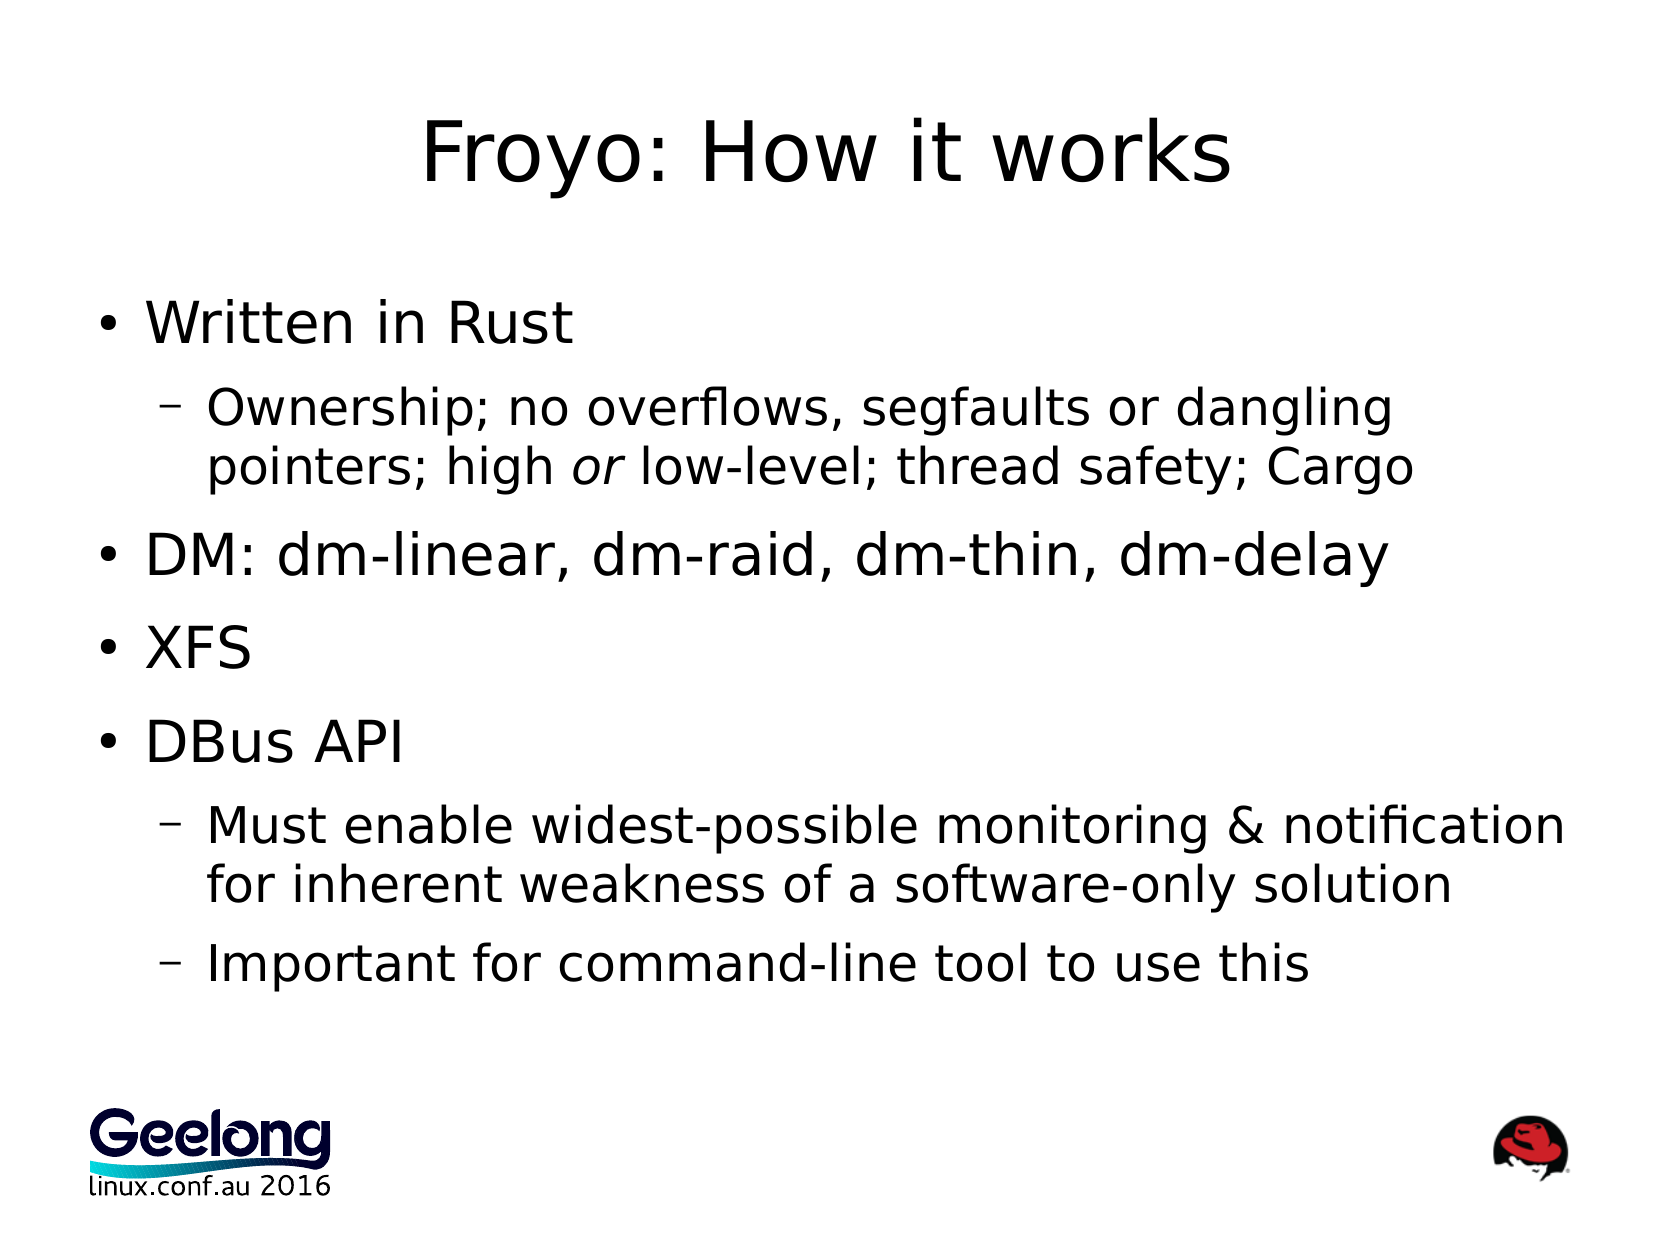

# Froyo: How it works
Written in Rust
Ownership; no overflows, segfaults or dangling pointers; high or low-level; thread safety; Cargo
DM: dm-linear, dm-raid, dm-thin, dm-delay
XFS
DBus API
Must enable widest-possible monitoring & notification for inherent weakness of a software-only solution
Important for command-line tool to use this